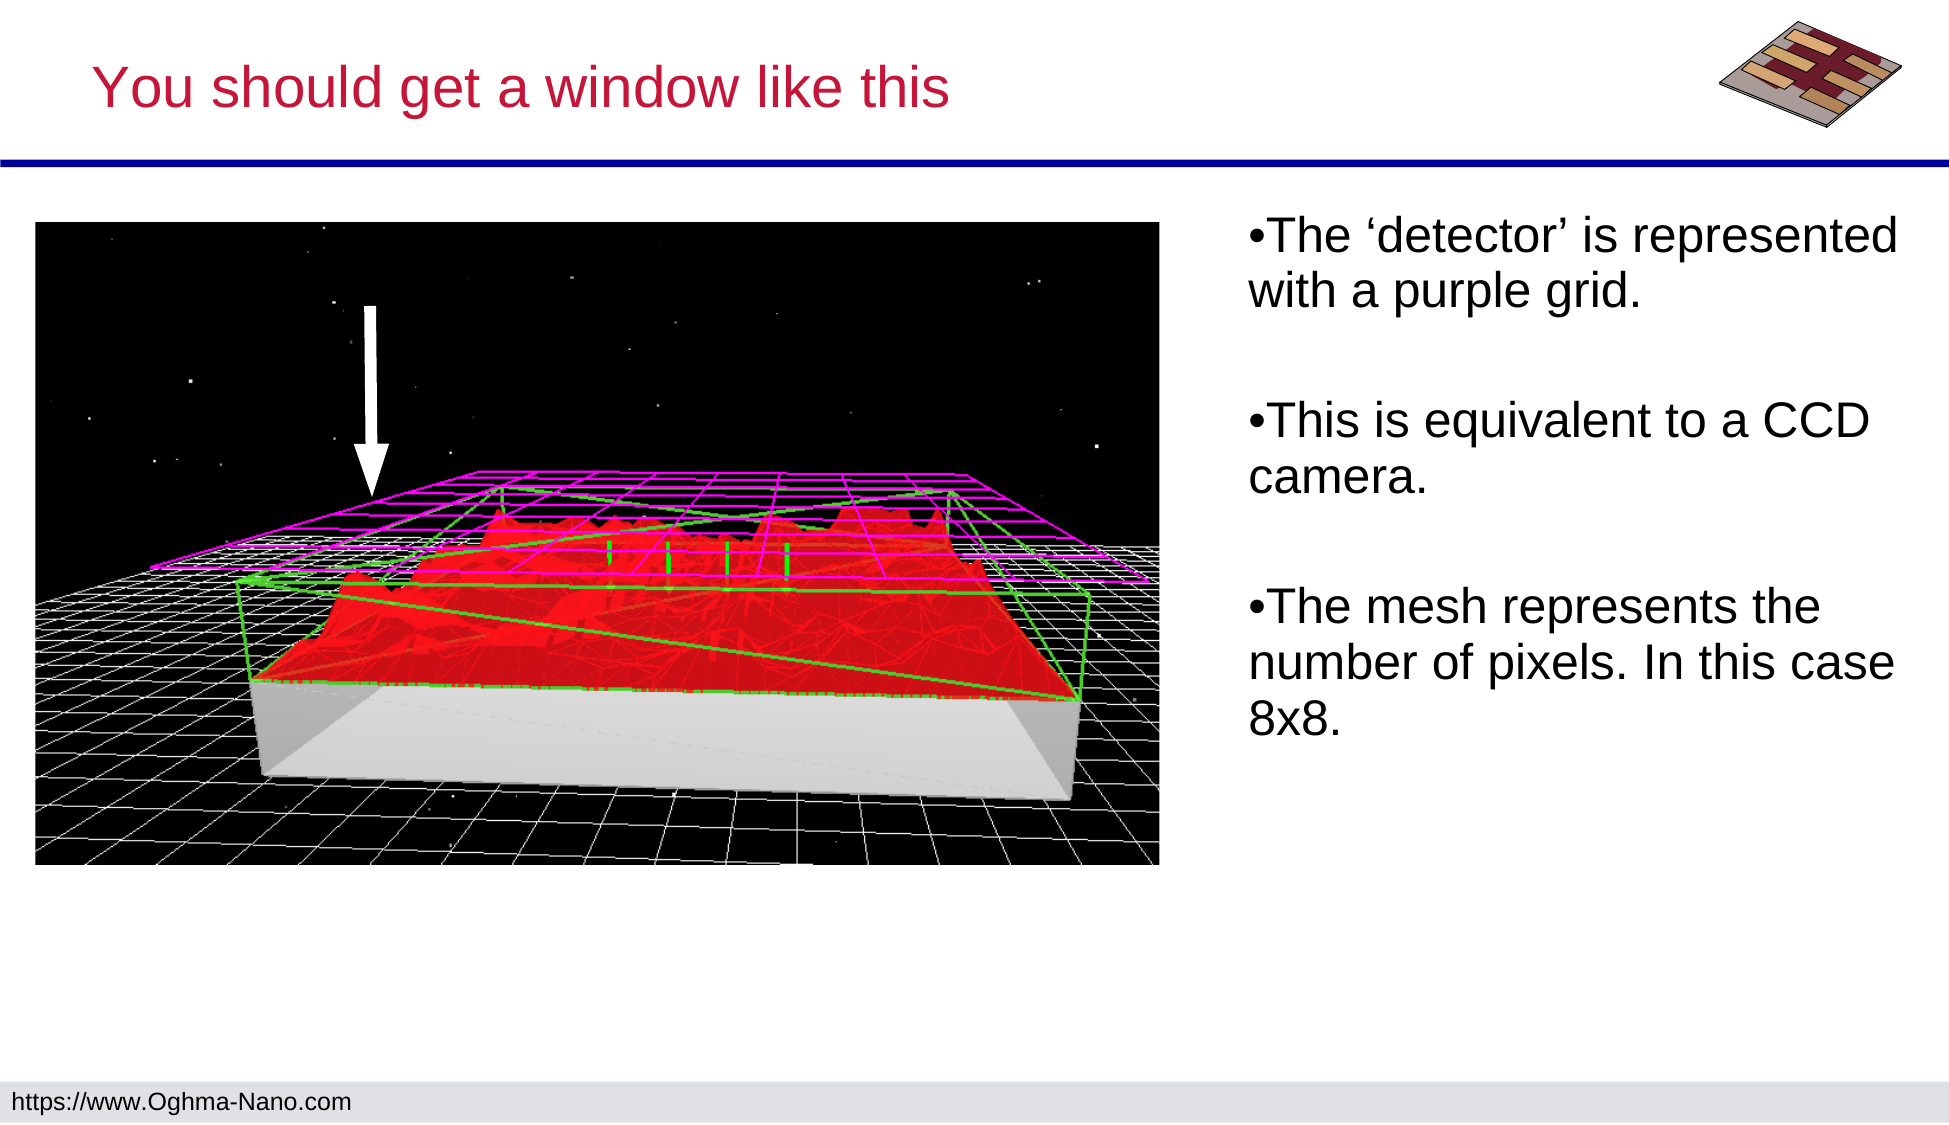

# You should get a window like this
The ‘detector’ is represented with a purple grid.
This is equivalent to a CCD camera.
The mesh represents the number of pixels. In this case 8x8.